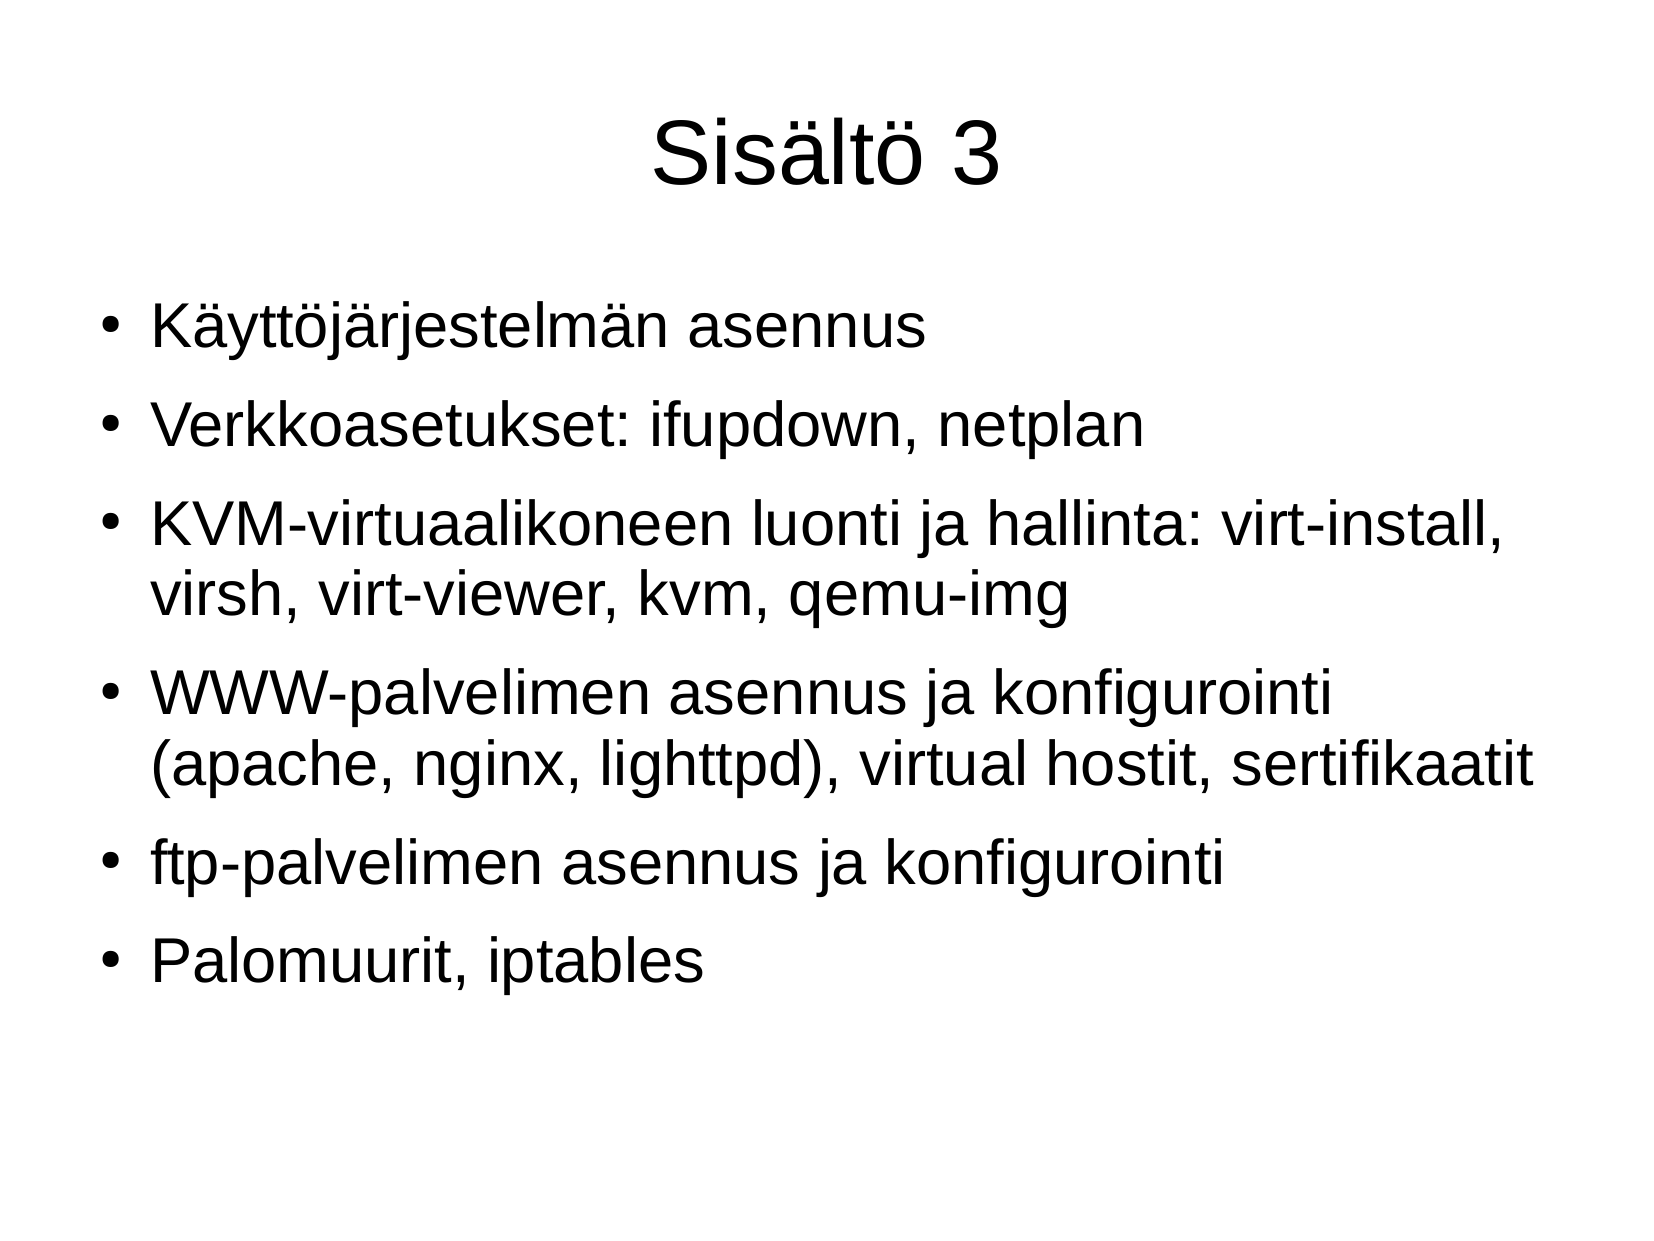

# Sisältö 3
Käyttöjärjestelmän asennus
Verkkoasetukset: ifupdown, netplan
KVM-virtuaalikoneen luonti ja hallinta: virt-install, virsh, virt-viewer, kvm, qemu-img
WWW-palvelimen asennus ja konfigurointi (apache, nginx, lighttpd), virtual hostit, sertifikaatit
ftp-palvelimen asennus ja konfigurointi
Palomuurit, iptables